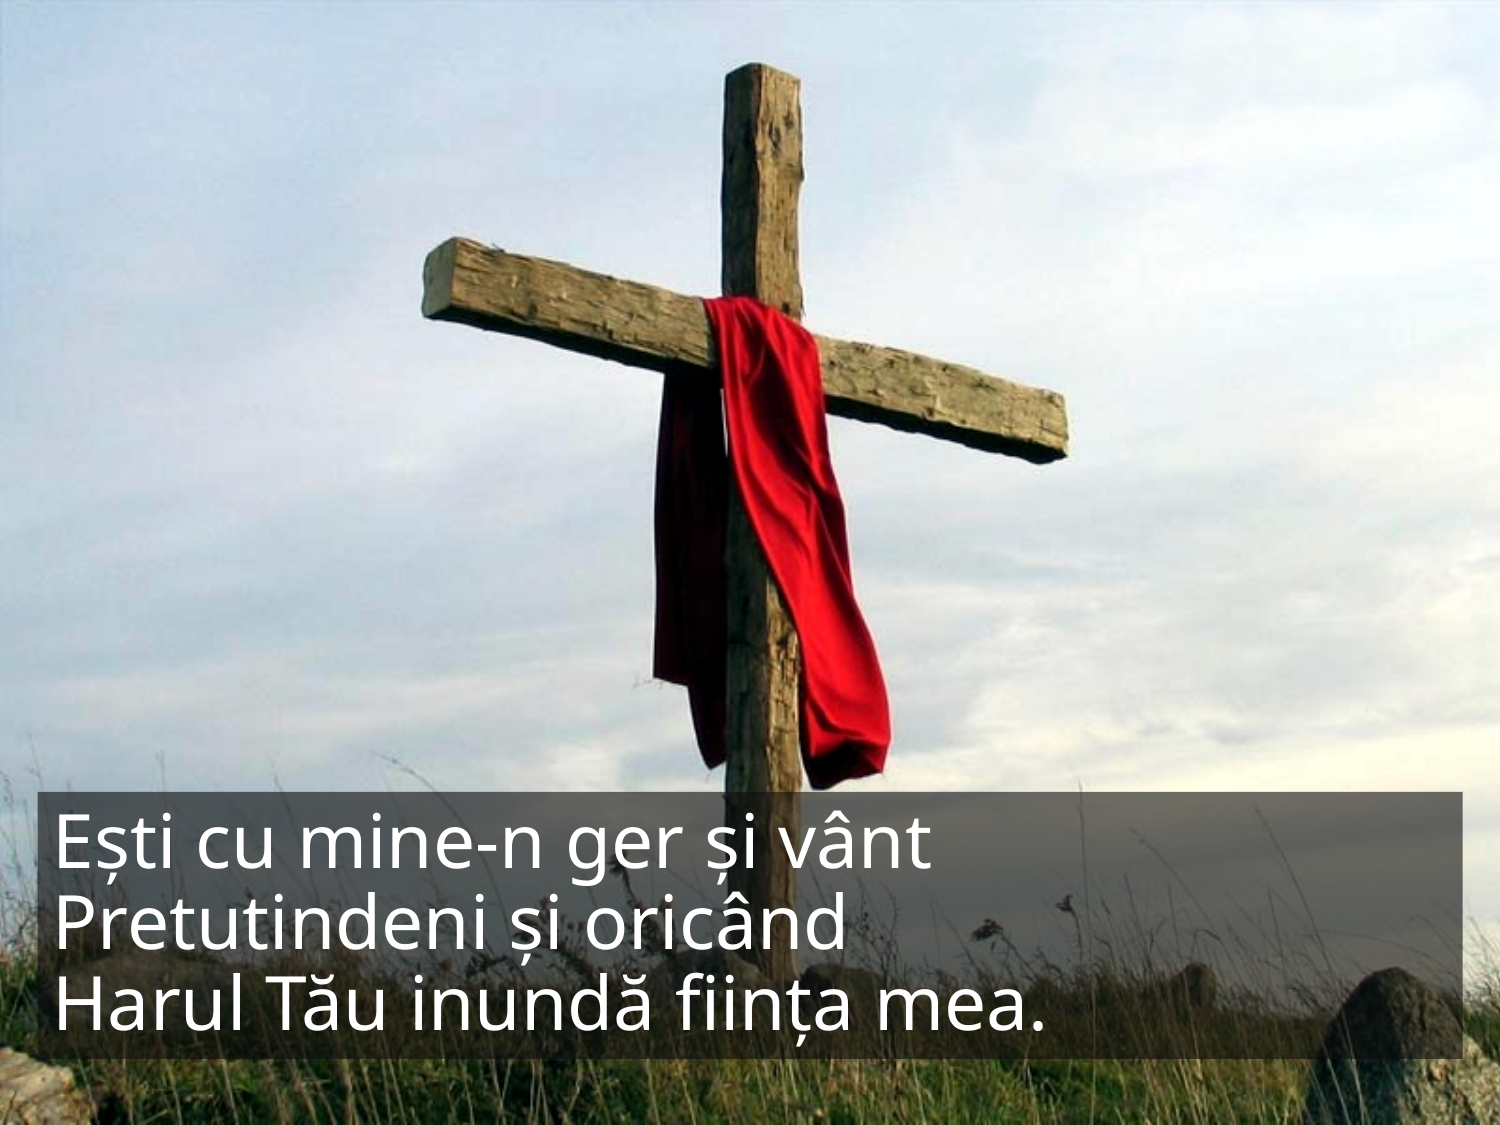

Ești cu mine-n ger și vânt
Pretutindeni și oricând
Harul Tău inundă ființa mea.